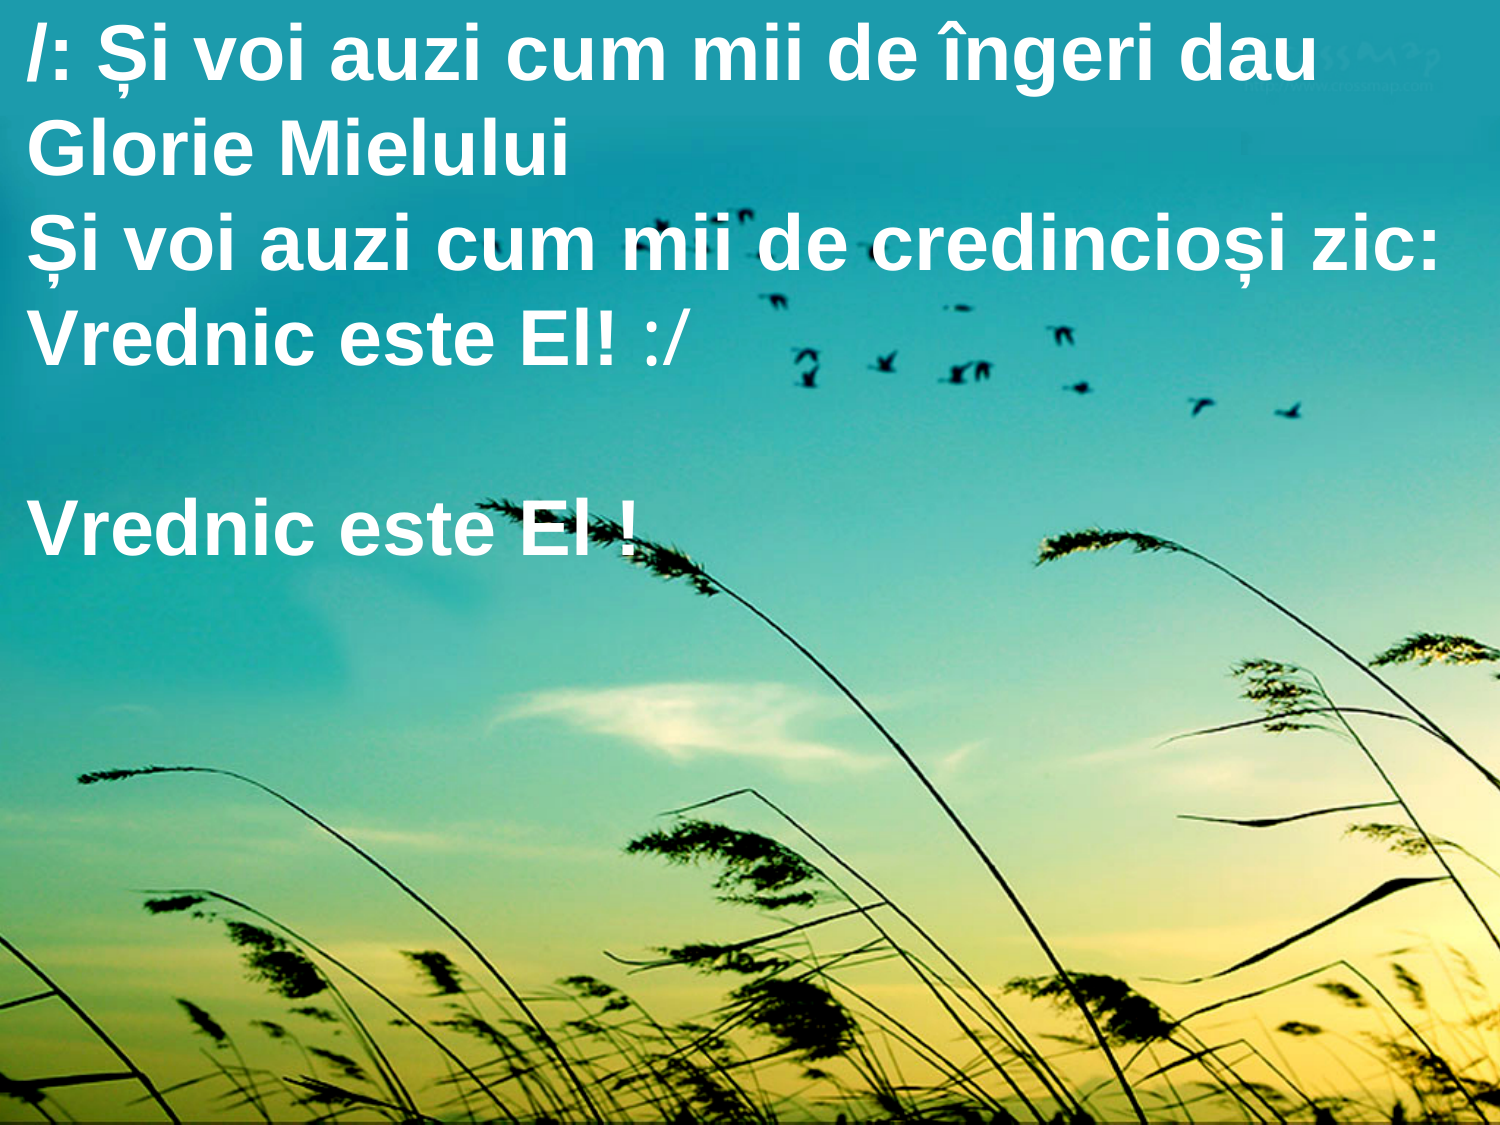

/: Și voi auzi cum mii de îngeri dau
Glorie Mielului
Și voi auzi cum mii de credincioși zic:
Vrednic este El! :/
Vrednic este El !